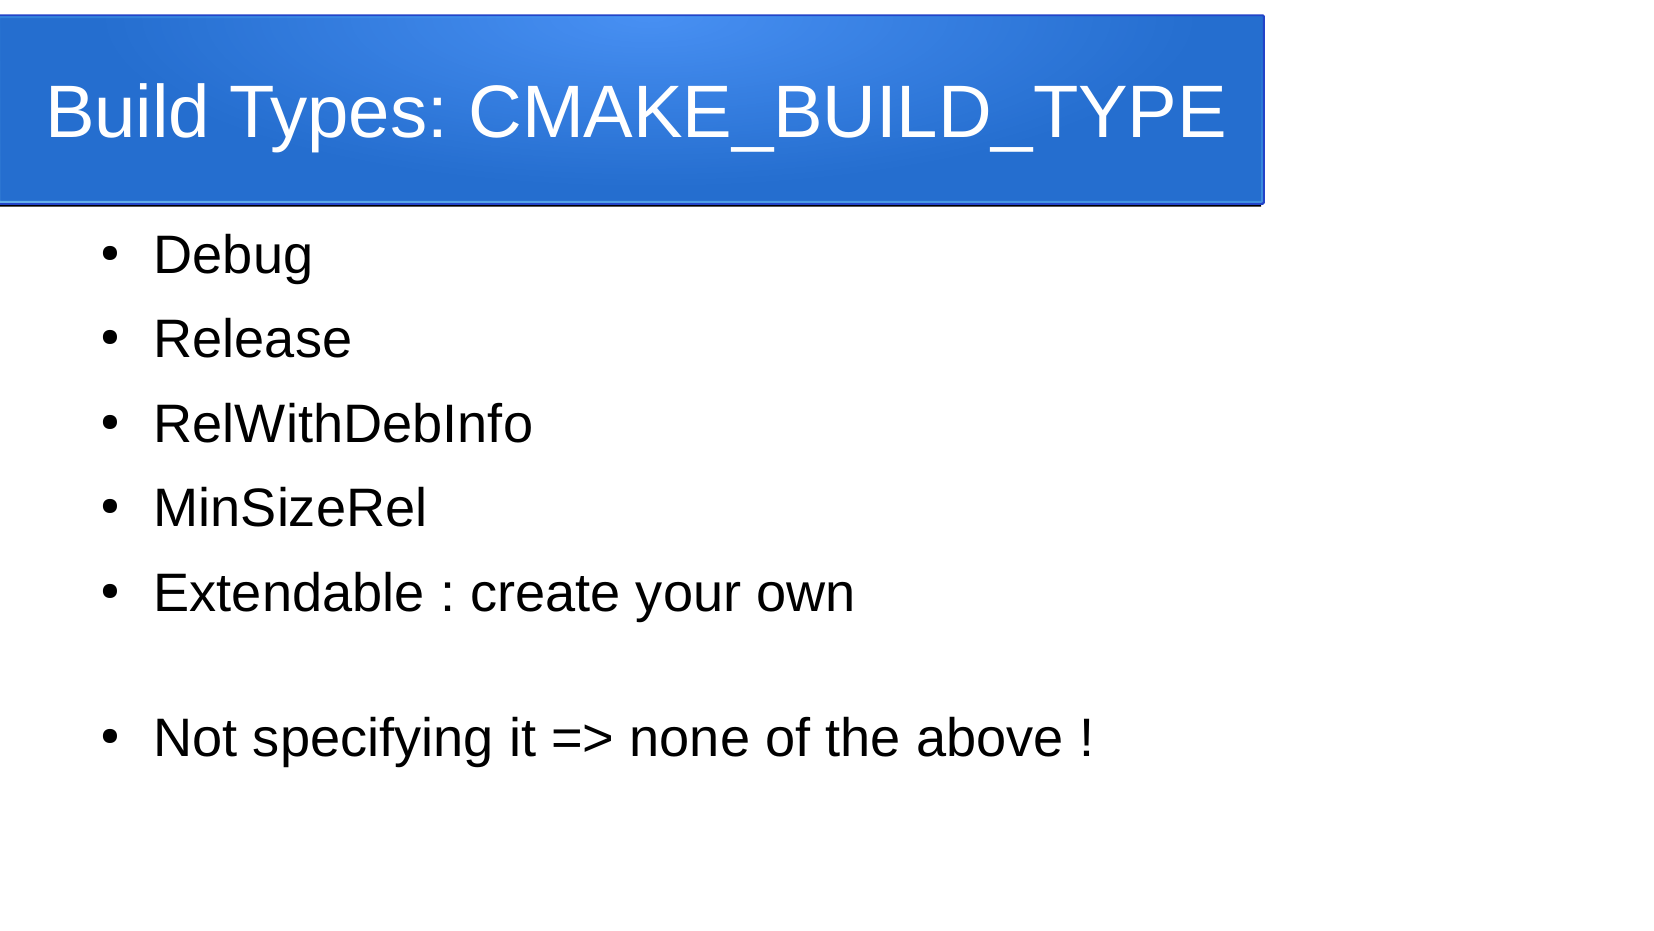

# Build Types: CMAKE_BUILD_TYPE
Debug
Release
RelWithDebInfo
MinSizeRel
Extendable : create your own
Not specifying it => none of the above !